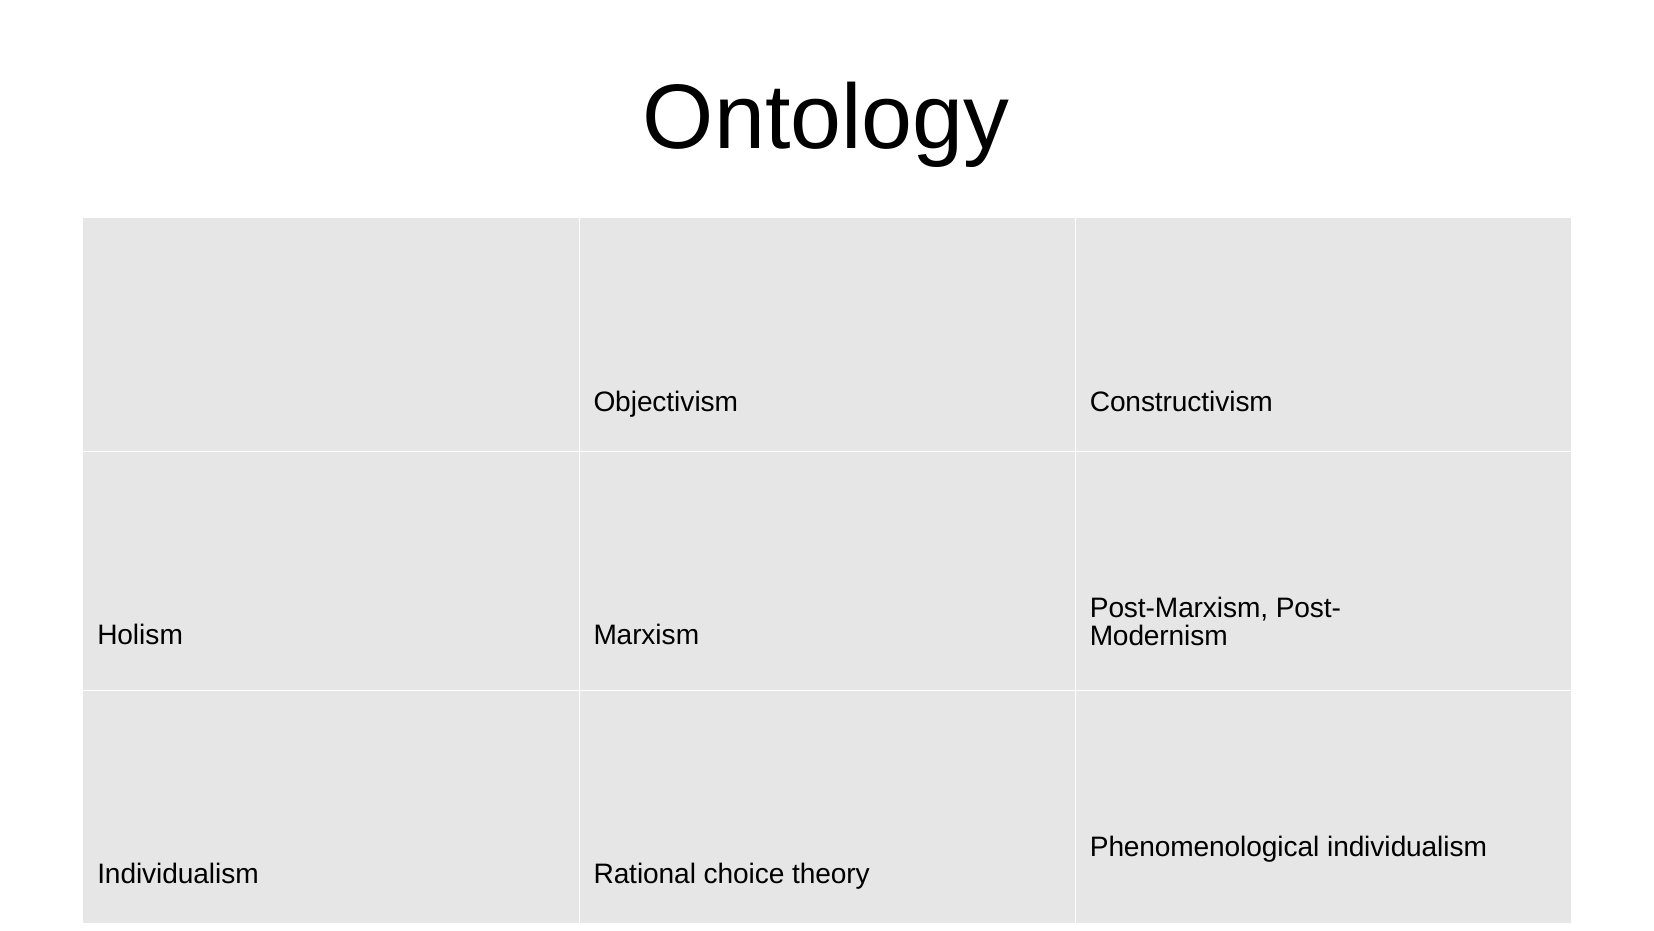

# Ontology
| | Objectivism | Constructivism |
| --- | --- | --- |
| Holism | Marxism | Post-Marxism, Post- Modernism |
| Individualism | Rational choice theory | Phenomenological individualism |